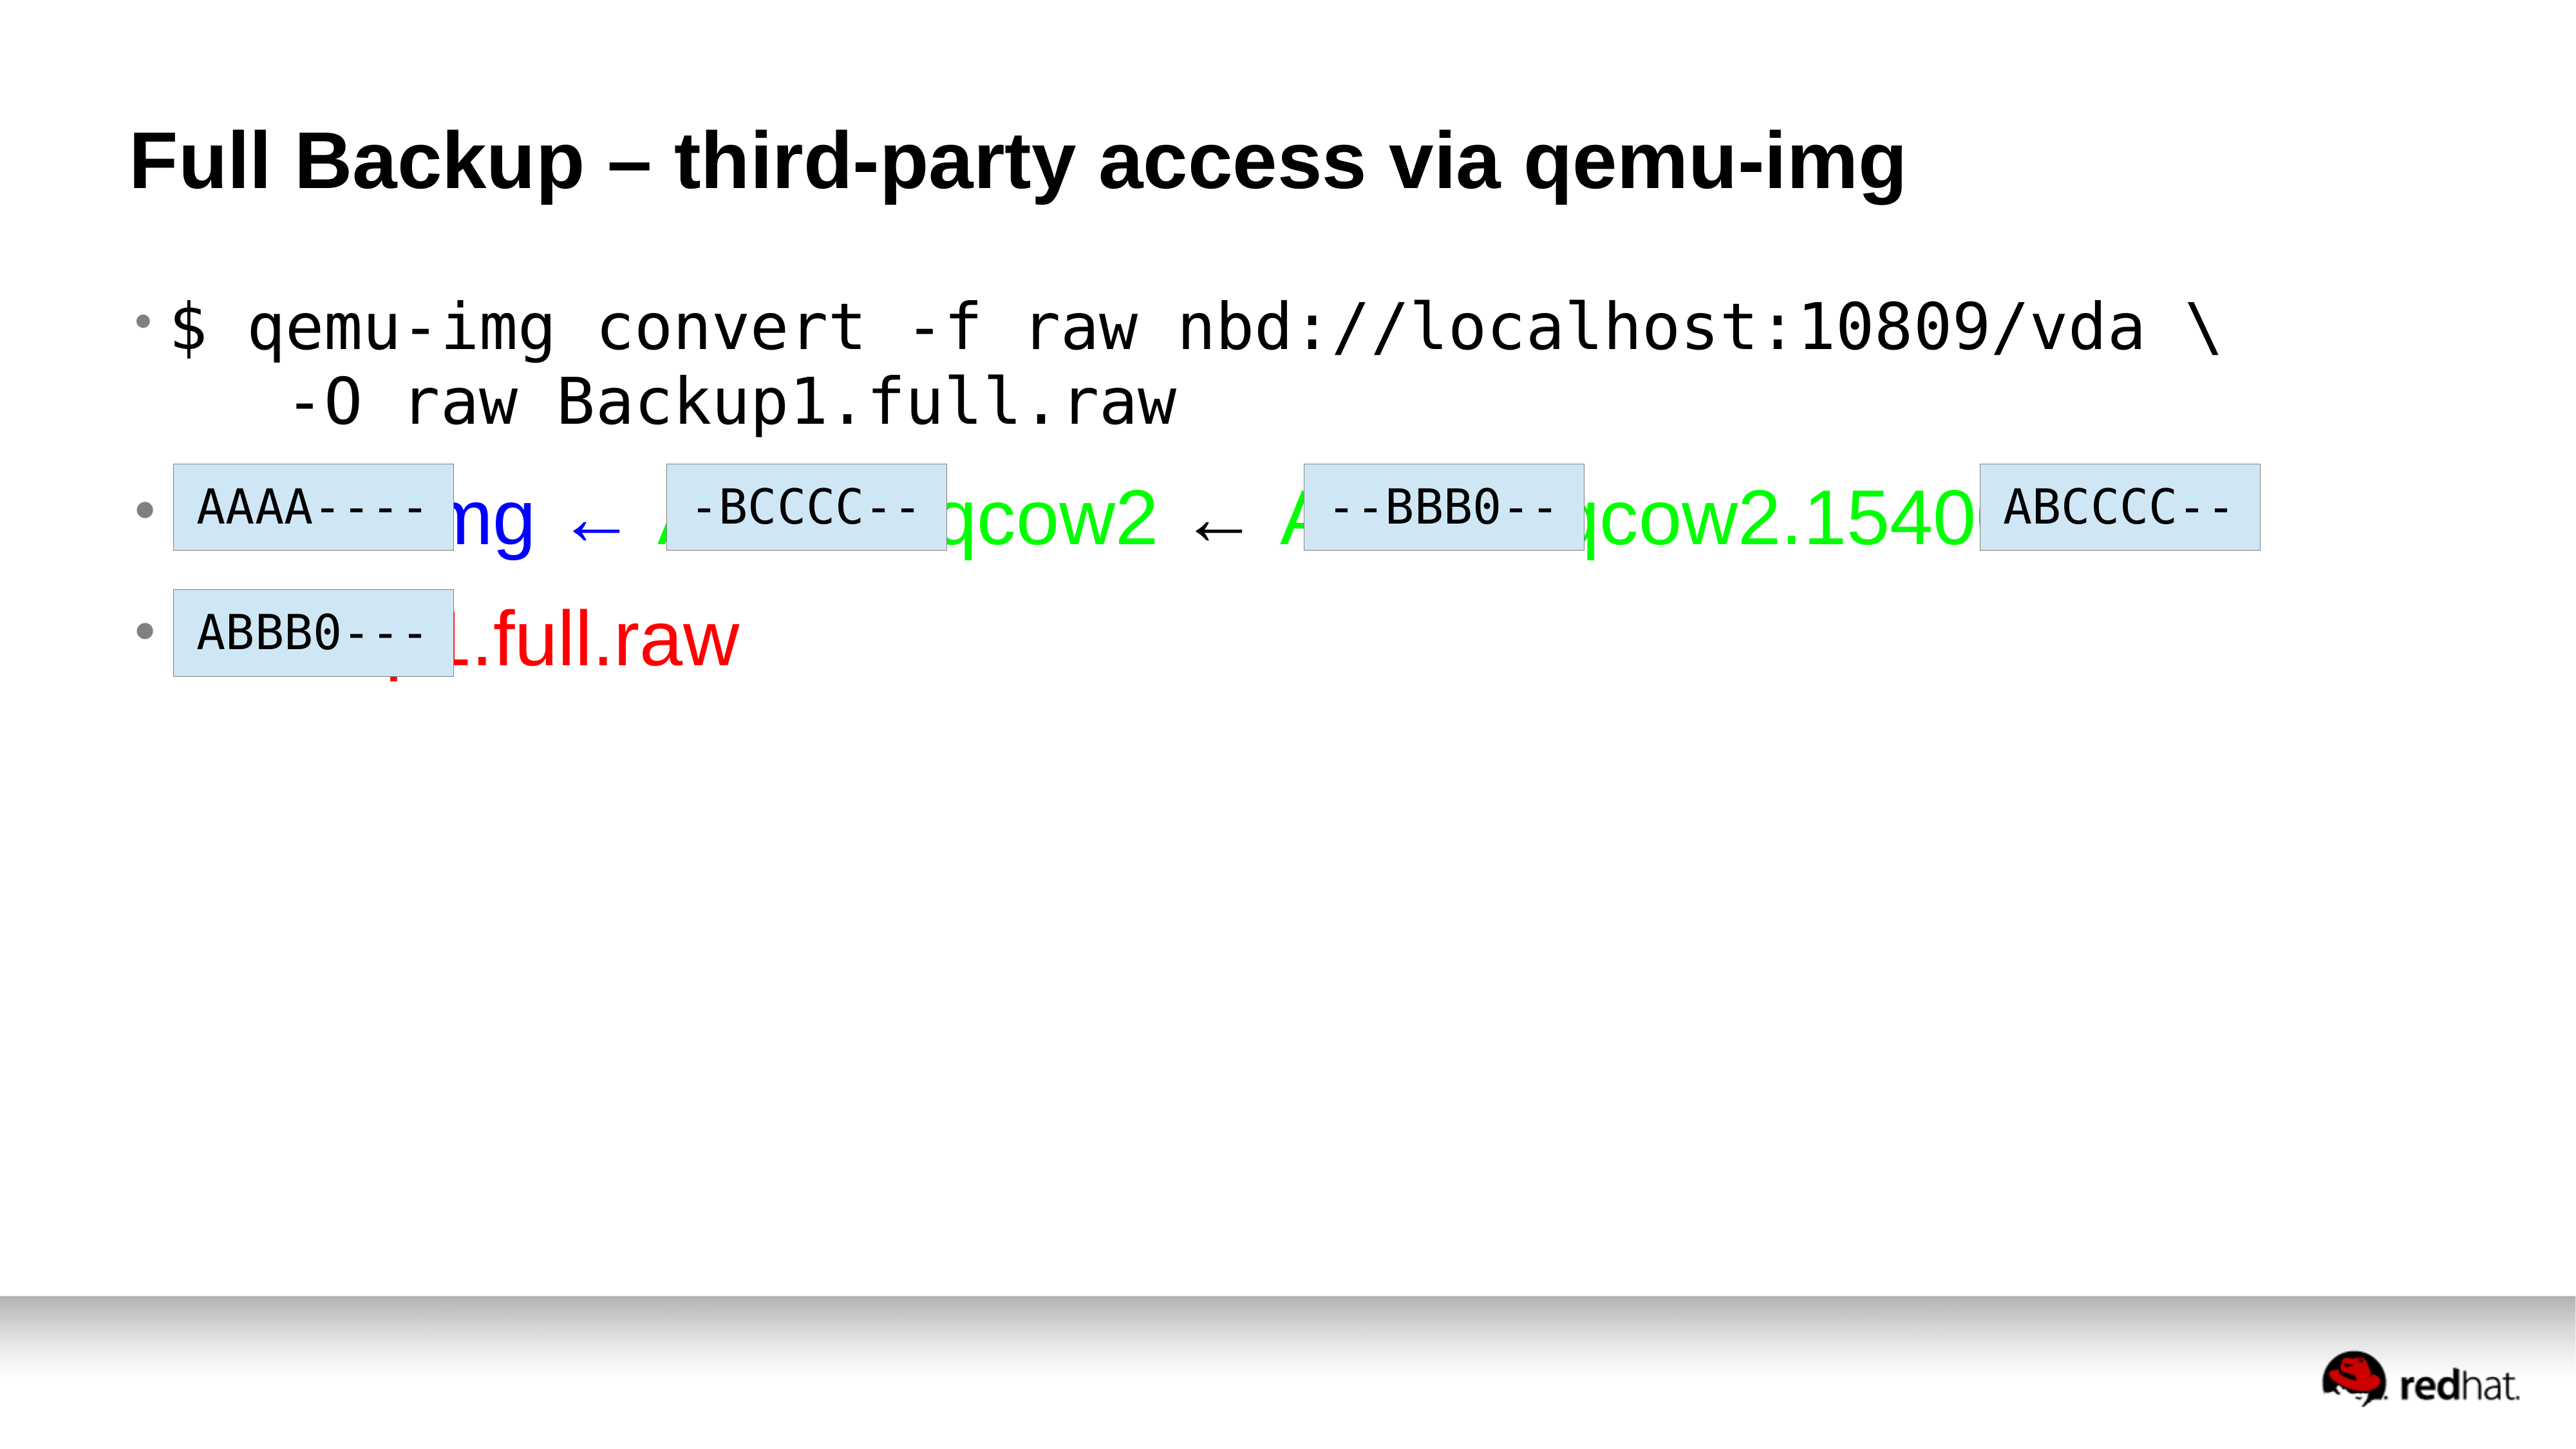

# Full Backup – third-party access via qemu-img
$ qemu-img convert -f raw nbd://localhost:10809/vda \
 -O raw Backup1.full.raw
Base1.img ← Active1.qcow2 ← Active1.qcow2.1540065765
Backup1.full.raw
AAAA----
-BBBB---
--------
ABBBB---
--------
-BBBB---
--------
ABBBB---
ABB-----
-BCCCC--
--BBB0--
ABCCCC--
ABBB0---